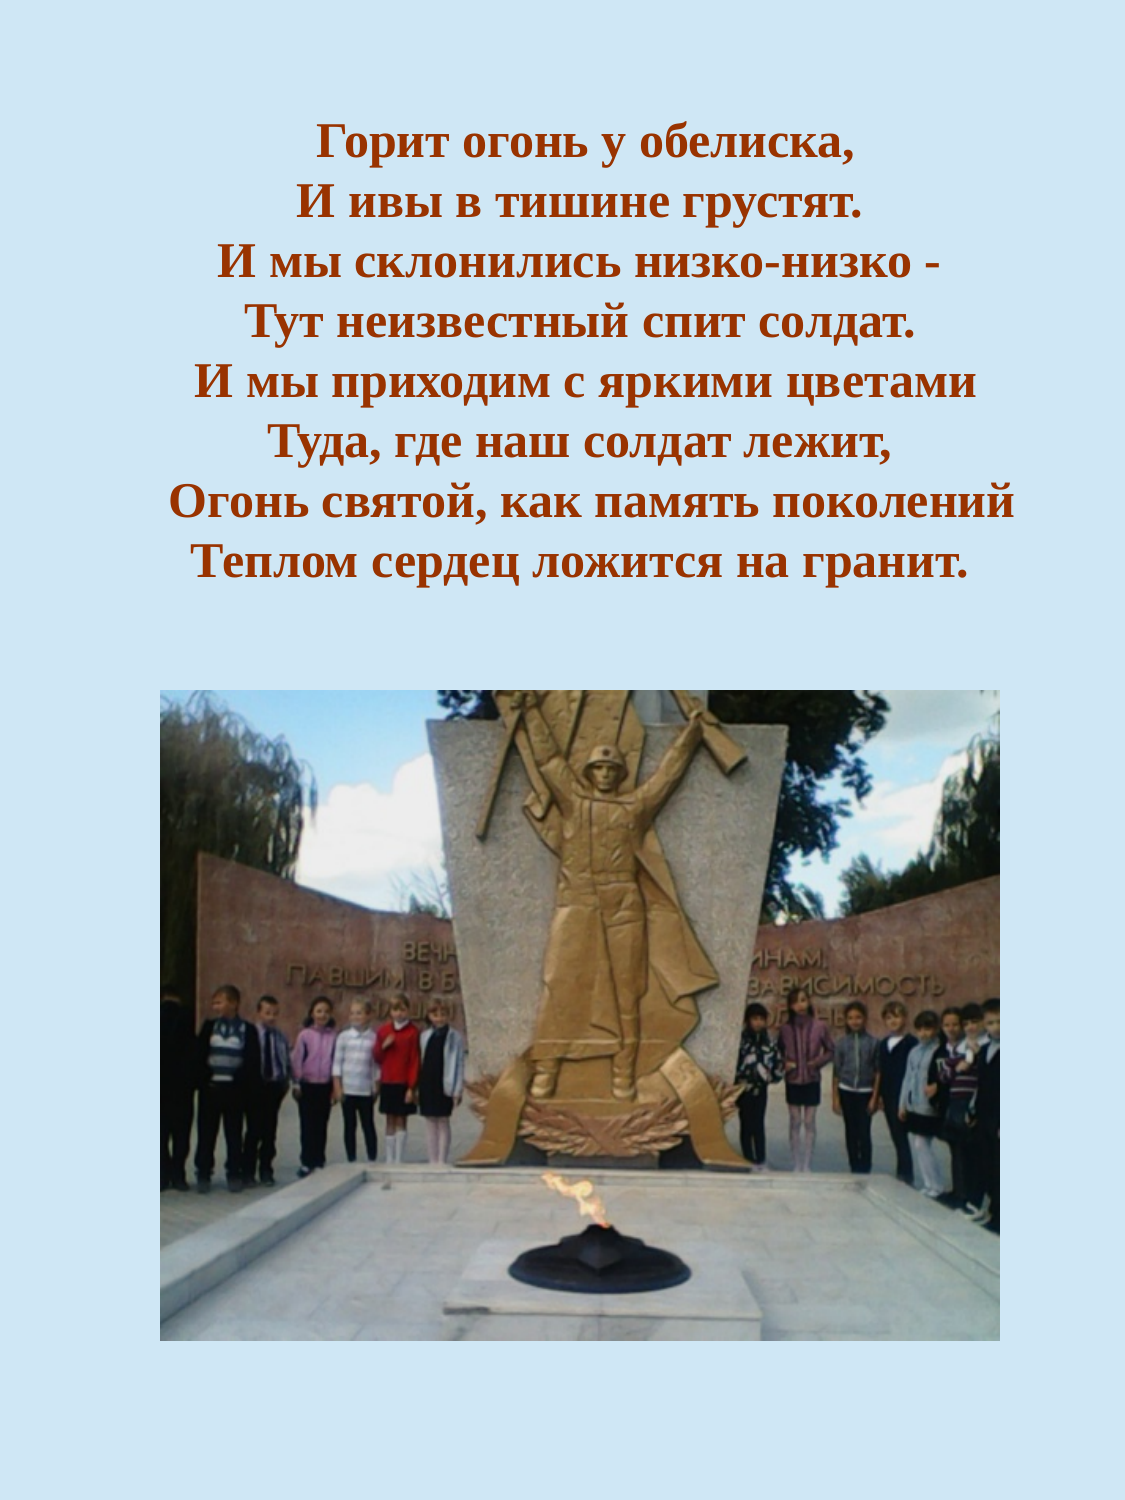

Горит огонь у обелиска, 
И ивы в тишине грустят. 
И мы склонились низко-низко - 
Тут неизвестный спит солдат. 
 И мы приходим с яркими цветами 
Туда, где наш солдат лежит, 
 Огонь святой, как память поколений
Теплом сердец ложится на гранит.